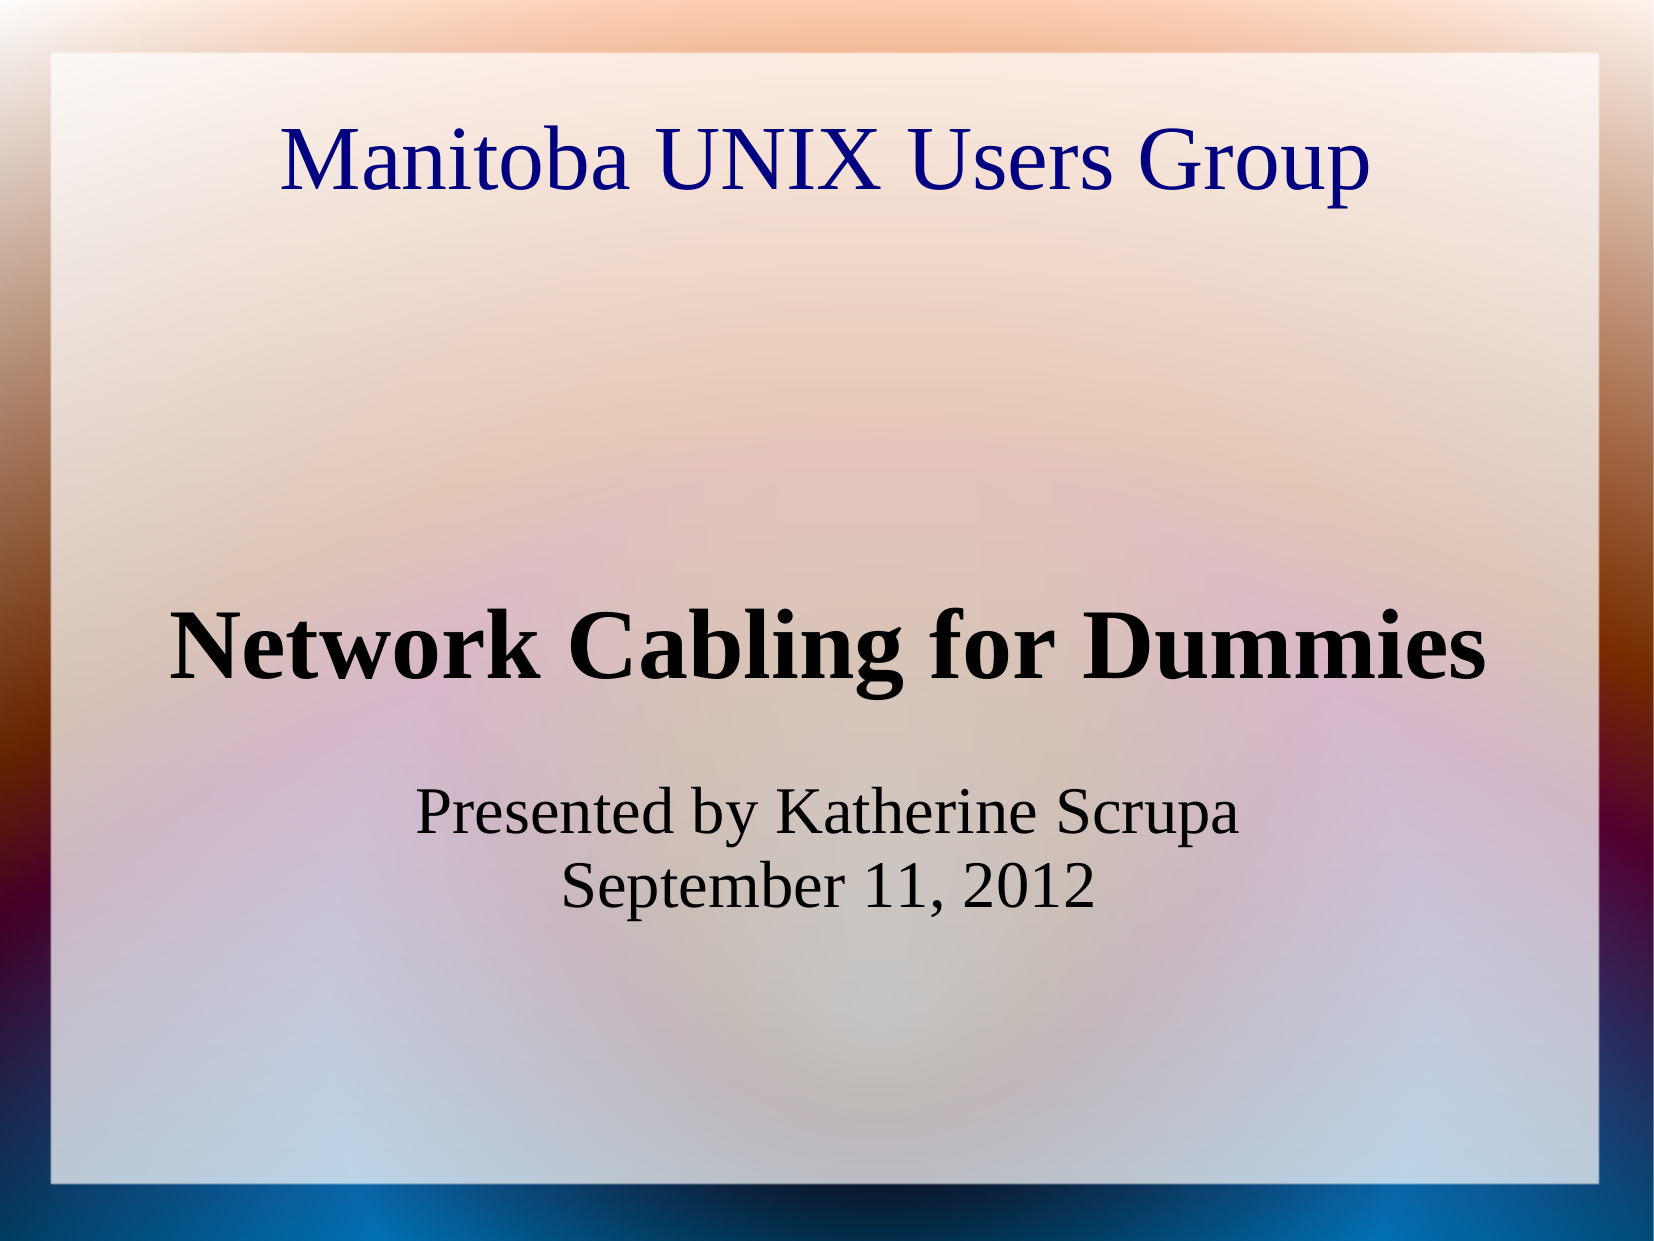

# Manitoba UNIX Users Group
Network Cabling for Dummies
Presented by Katherine Scrupa
September 11, 2012